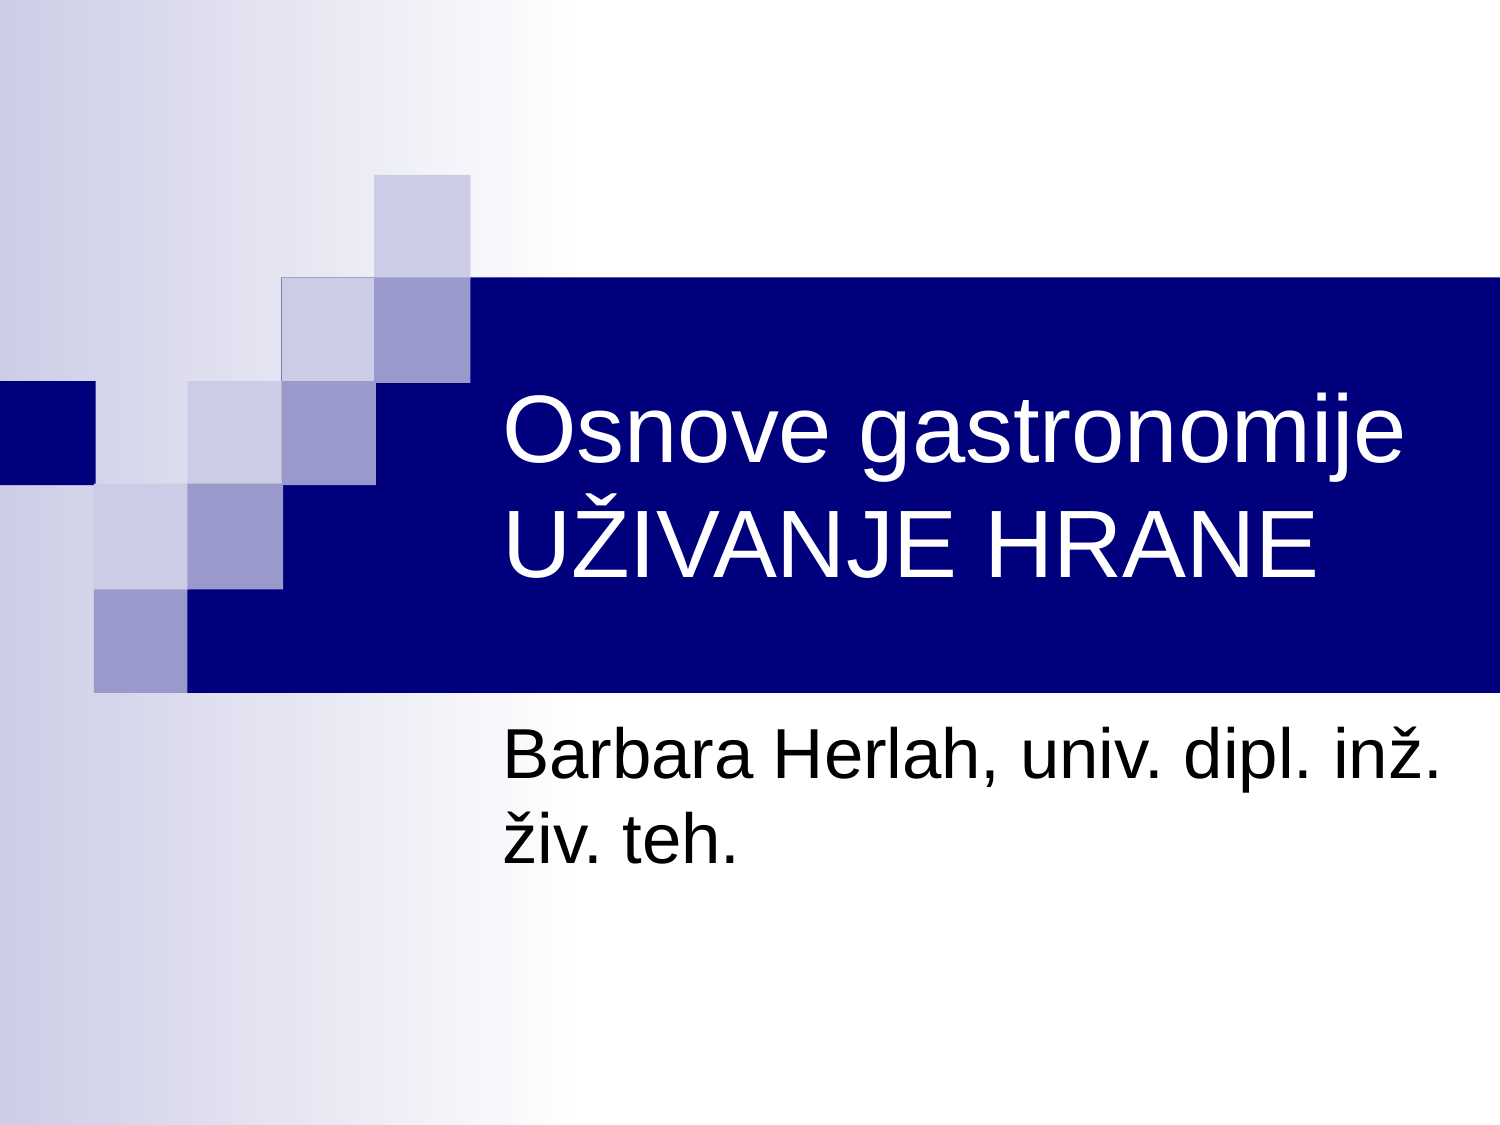

# Osnove gastronomije UŽIVANJE HRANE
Barbara Herlah, univ. dipl. inž. živ. teh.